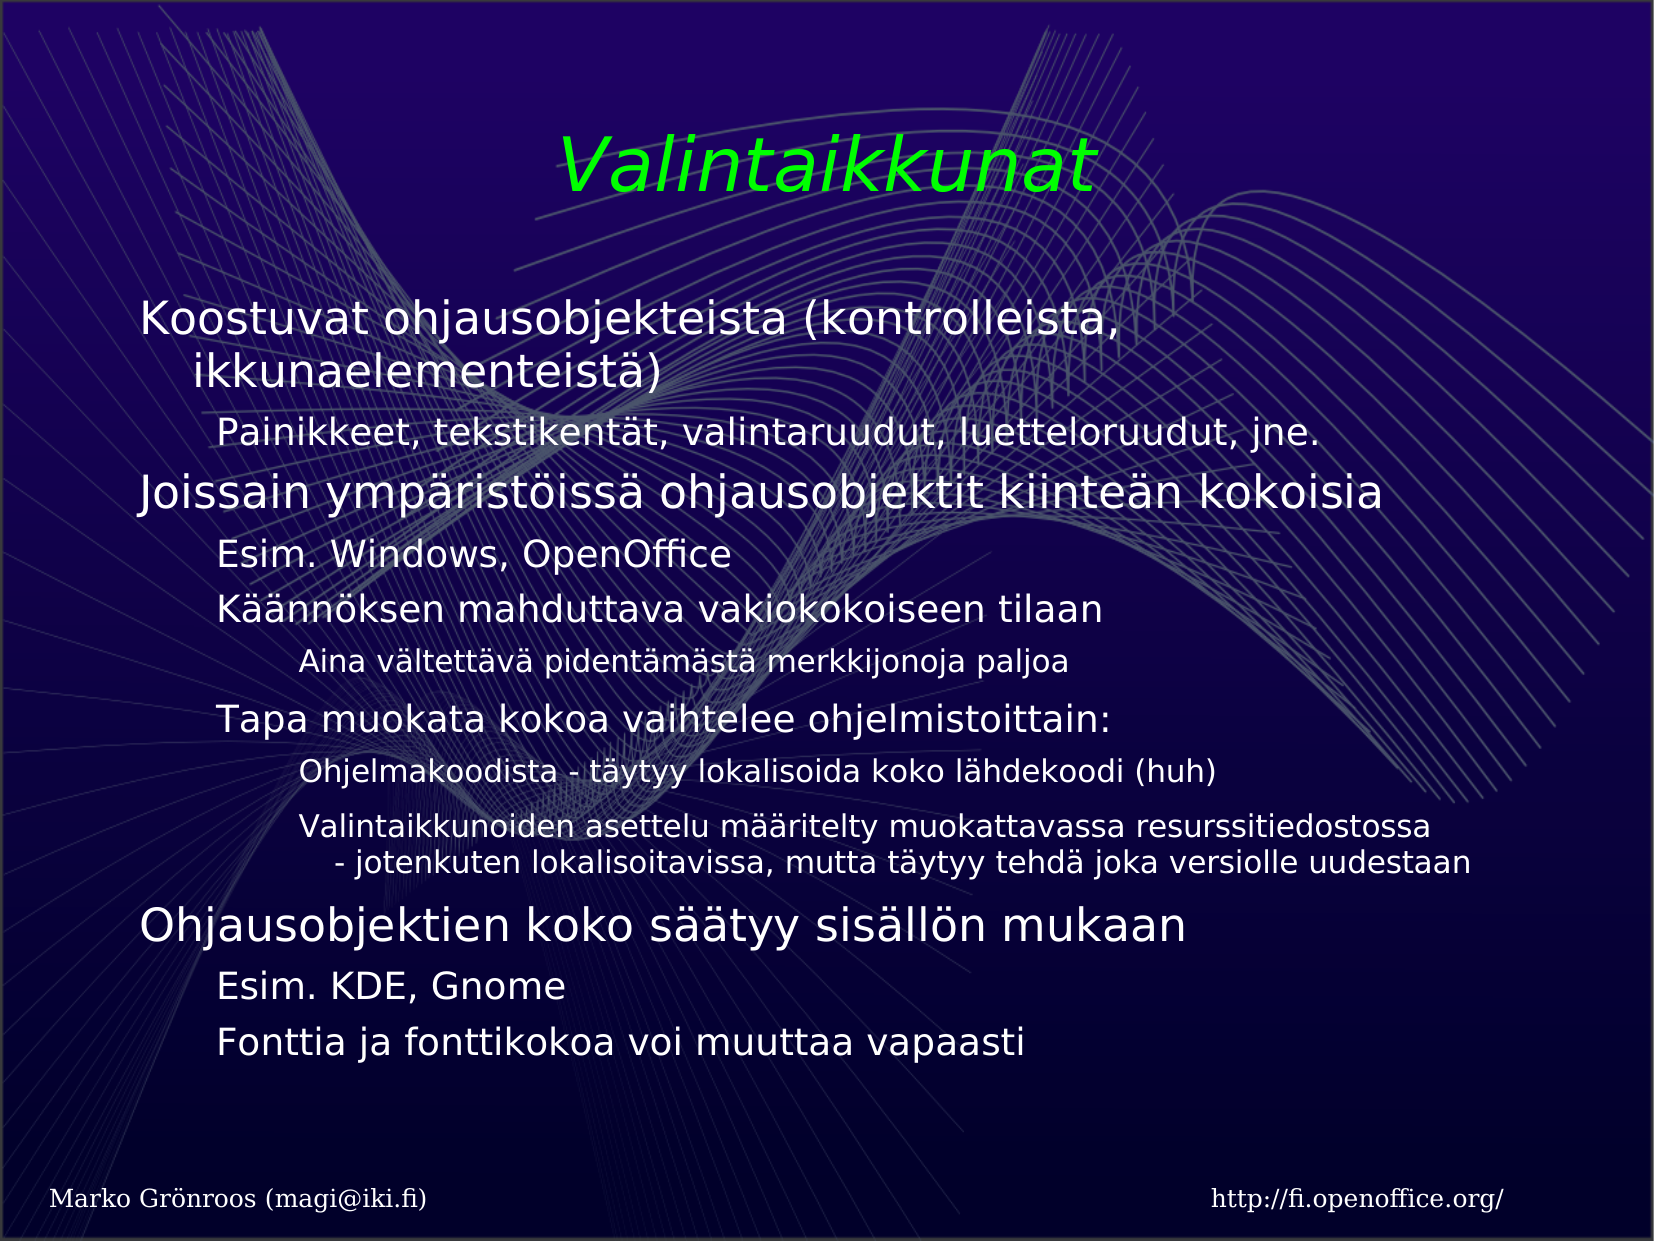

# Valintaikkunat
Koostuvat ohjausobjekteista (kontrolleista, ikkunaelementeistä)
Painikkeet, tekstikentät, valintaruudut, luetteloruudut, jne.
Joissain ympäristöissä ohjausobjektit kiinteän kokoisia
Esim. Windows, OpenOffice
Käännöksen mahduttava vakiokokoiseen tilaan
Aina vältettävä pidentämästä merkkijonoja paljoa
Tapa muokata kokoa vaihtelee ohjelmistoittain:
Ohjelmakoodista - täytyy lokalisoida koko lähdekoodi (huh)
Valintaikkunoiden asettelu määritelty muokattavassa resurssitiedostossa
- jotenkuten lokalisoitavissa, mutta täytyy tehdä joka versiolle uudestaan
Ohjausobjektien koko säätyy sisällön mukaan
Esim. KDE, Gnome
Fonttia ja fonttikokoa voi muuttaa vapaasti